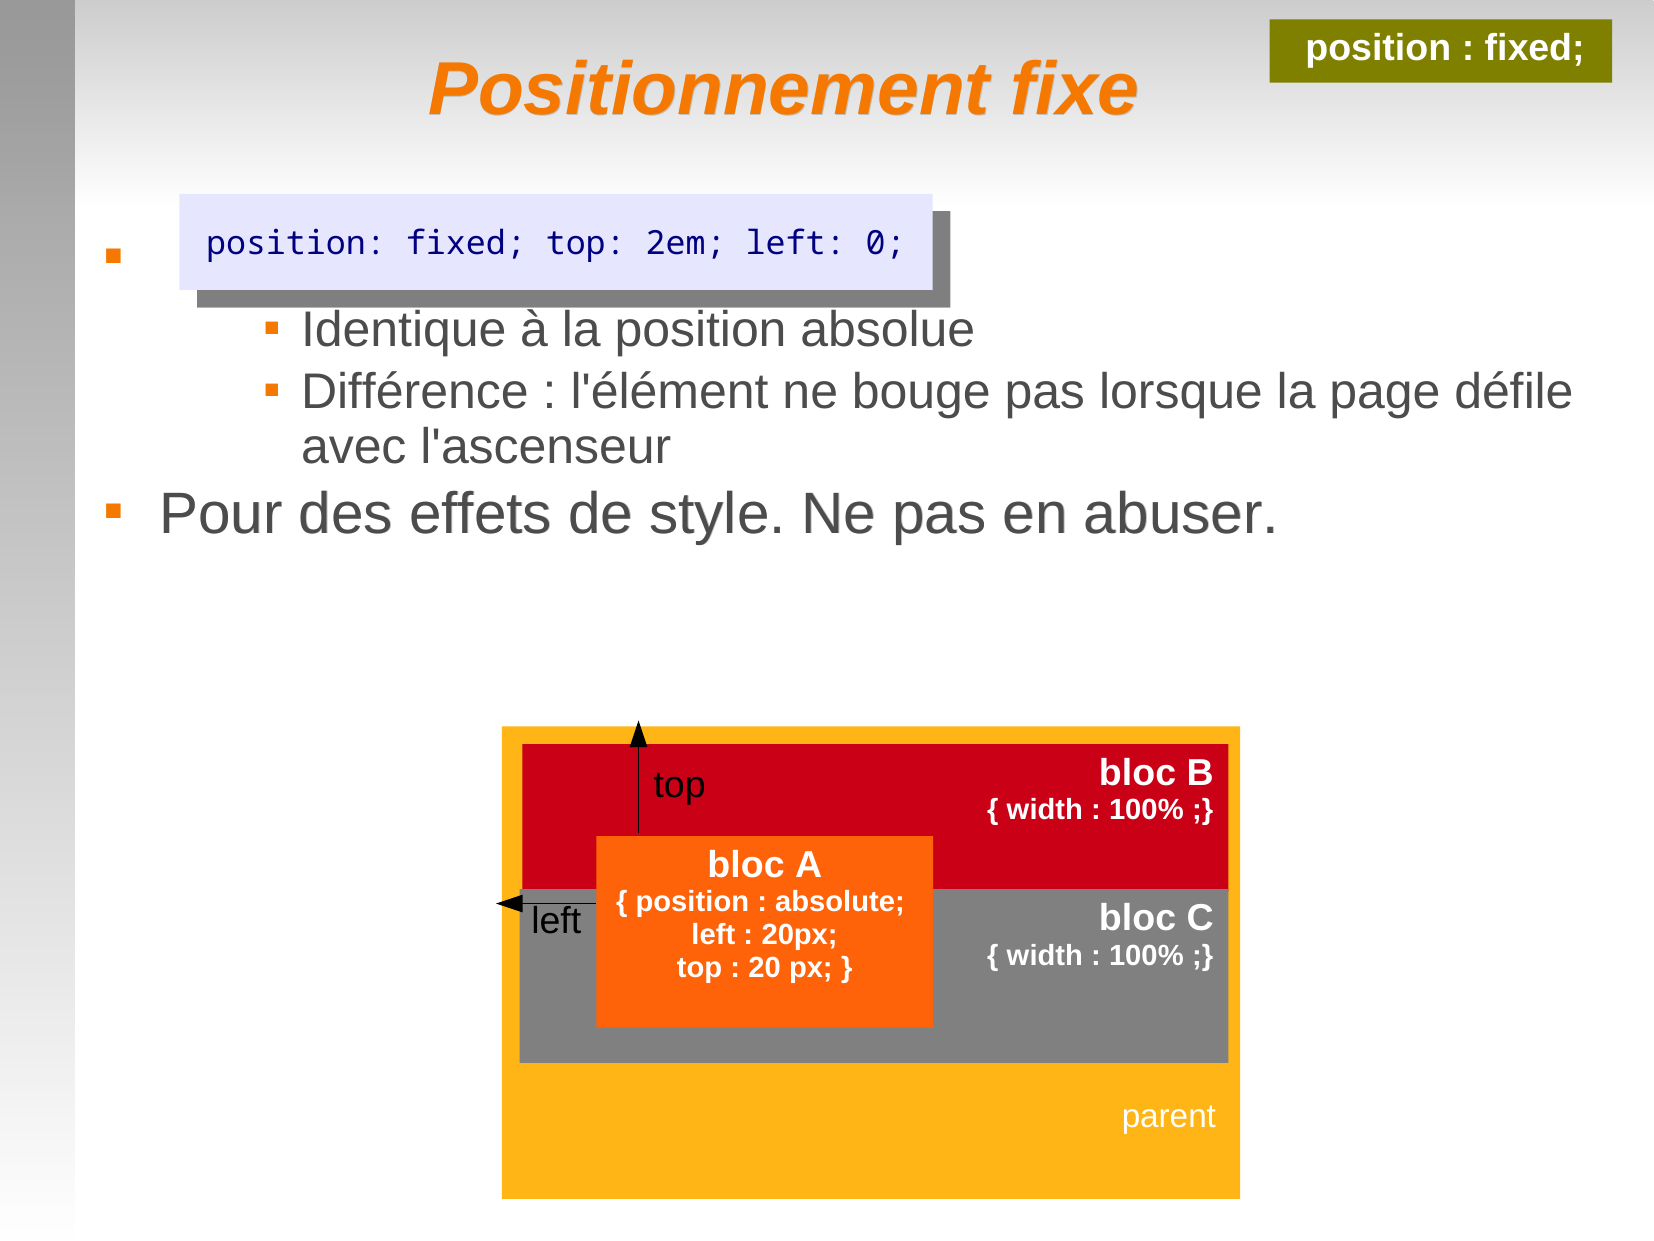

# Positionnement fixe
 position : fixed;
position: fixed; top: 2em; left: 0;
Identique à la position absolue
Différence : l'élément ne bouge pas lorsque la page défile avec l'ascenseur
Pour des effets de style. Ne pas en abuser.
parent
bloc B
{ width : 100% ;}
top
bloc A
{ position : absolute;
left : 20px;
top : 20 px; }
left
bloc C
{ width : 100% ;}